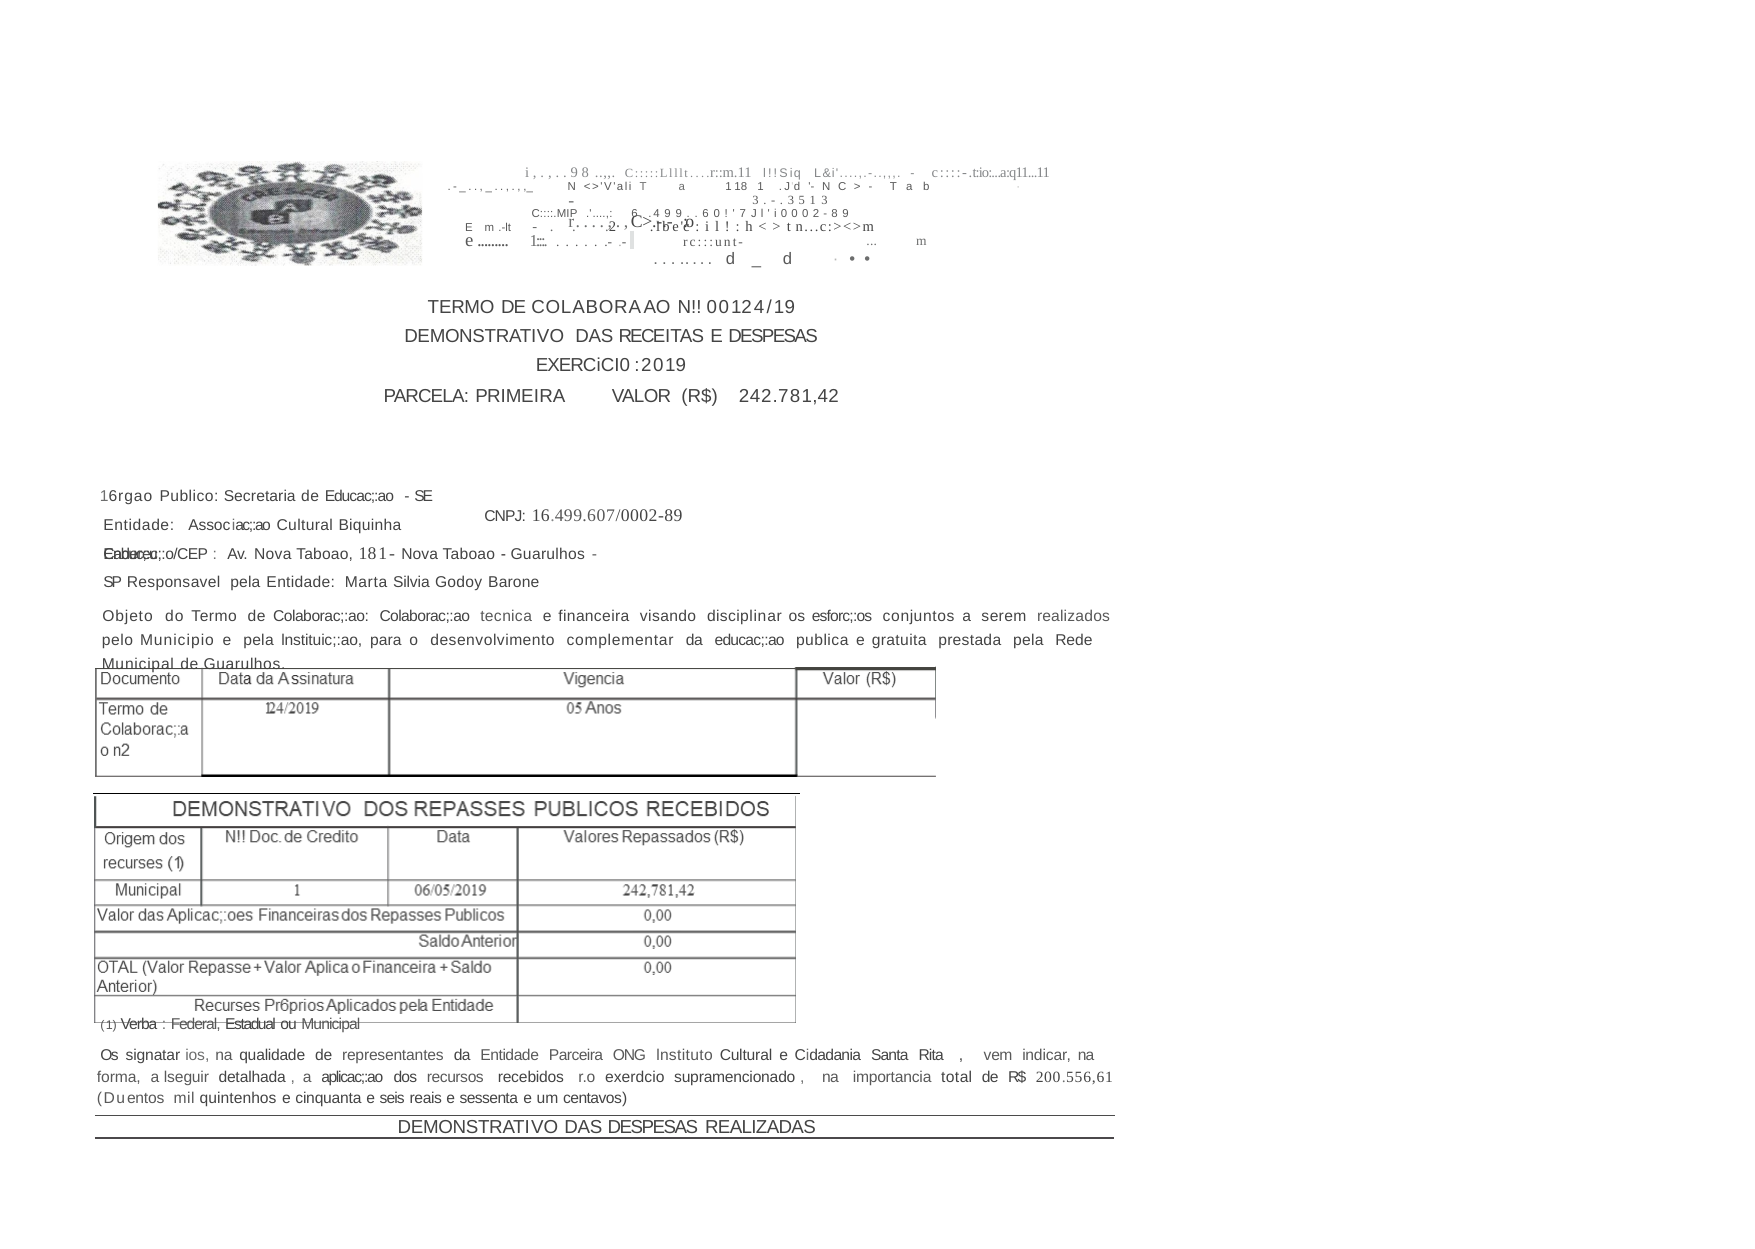

i,.,..98..,,. C:::::Llllt....r::m.11 l!!SiqL&i'....,.-..,,,. - c::::-.t:io:...a:q11...11
.-_..,_..,.,,_ N<>'V'ali Ta 1181.J'd'-NC>- Tab
·
-r....,.,C>.-.-:o
3.-.3513
C::::.MIP.'....,:	6.499..60!'7Jl'i0002-89
Em.-lt -.. .2.lbe'c:il!:h<>tn...c:><>m
e.........	1:::. ......-.-	rc:::unt-
...	m
........ d_ d· ••
TERMO DE COLABORAAO N!! 00124/19 DEMONSTRATIVO DAS RECEITAS E DESPESAS EXERCiCI0:2019
PARCELA: PRIMEIRA	VALOR (R$) 242.781,42
16rgao Publico: Secretaria de Educac;:ao - SE Entidade: Associac;:ao Cultural Biquinha Cabuc;:u
CNPJ: 16.499.607/0002-89
Enderec;:o/CEP : Av. Nova Taboao, 181- Nova Taboao - Guarulhos - SP Responsavel pela Entidade: Marta Silvia Godoy Barone
Objeto do Termo de Colaborac;:ao: Colaborac;:ao tecnica e financeira visando disciplinar os esforc;:os conjuntos a serem realizados pelo Municipio e pela lnstituic;:ao, para o desenvolvimento complementar da educac;:ao publica e gratuita prestada pela Rede Municipal de Guarulhos.
(1) Verba : Federal, Estadual ou Municipal
Os signatar ios, na qualidade de representantes da Entidade Parceira ONG lnstituto Cultural e Cidadania Santa Rita , vem indicar, na forma, a lseguir detalhada , a aplicac;:ao dos recursos recebidos r.o exerdcio supramencionado , na importancia total de R$ 200.556,61 (Duentos mil quintenhos e cinquanta e seis reais e sessenta e um centavos)
DEMONSTRATIVO DAS DESPESAS REALIZADAS